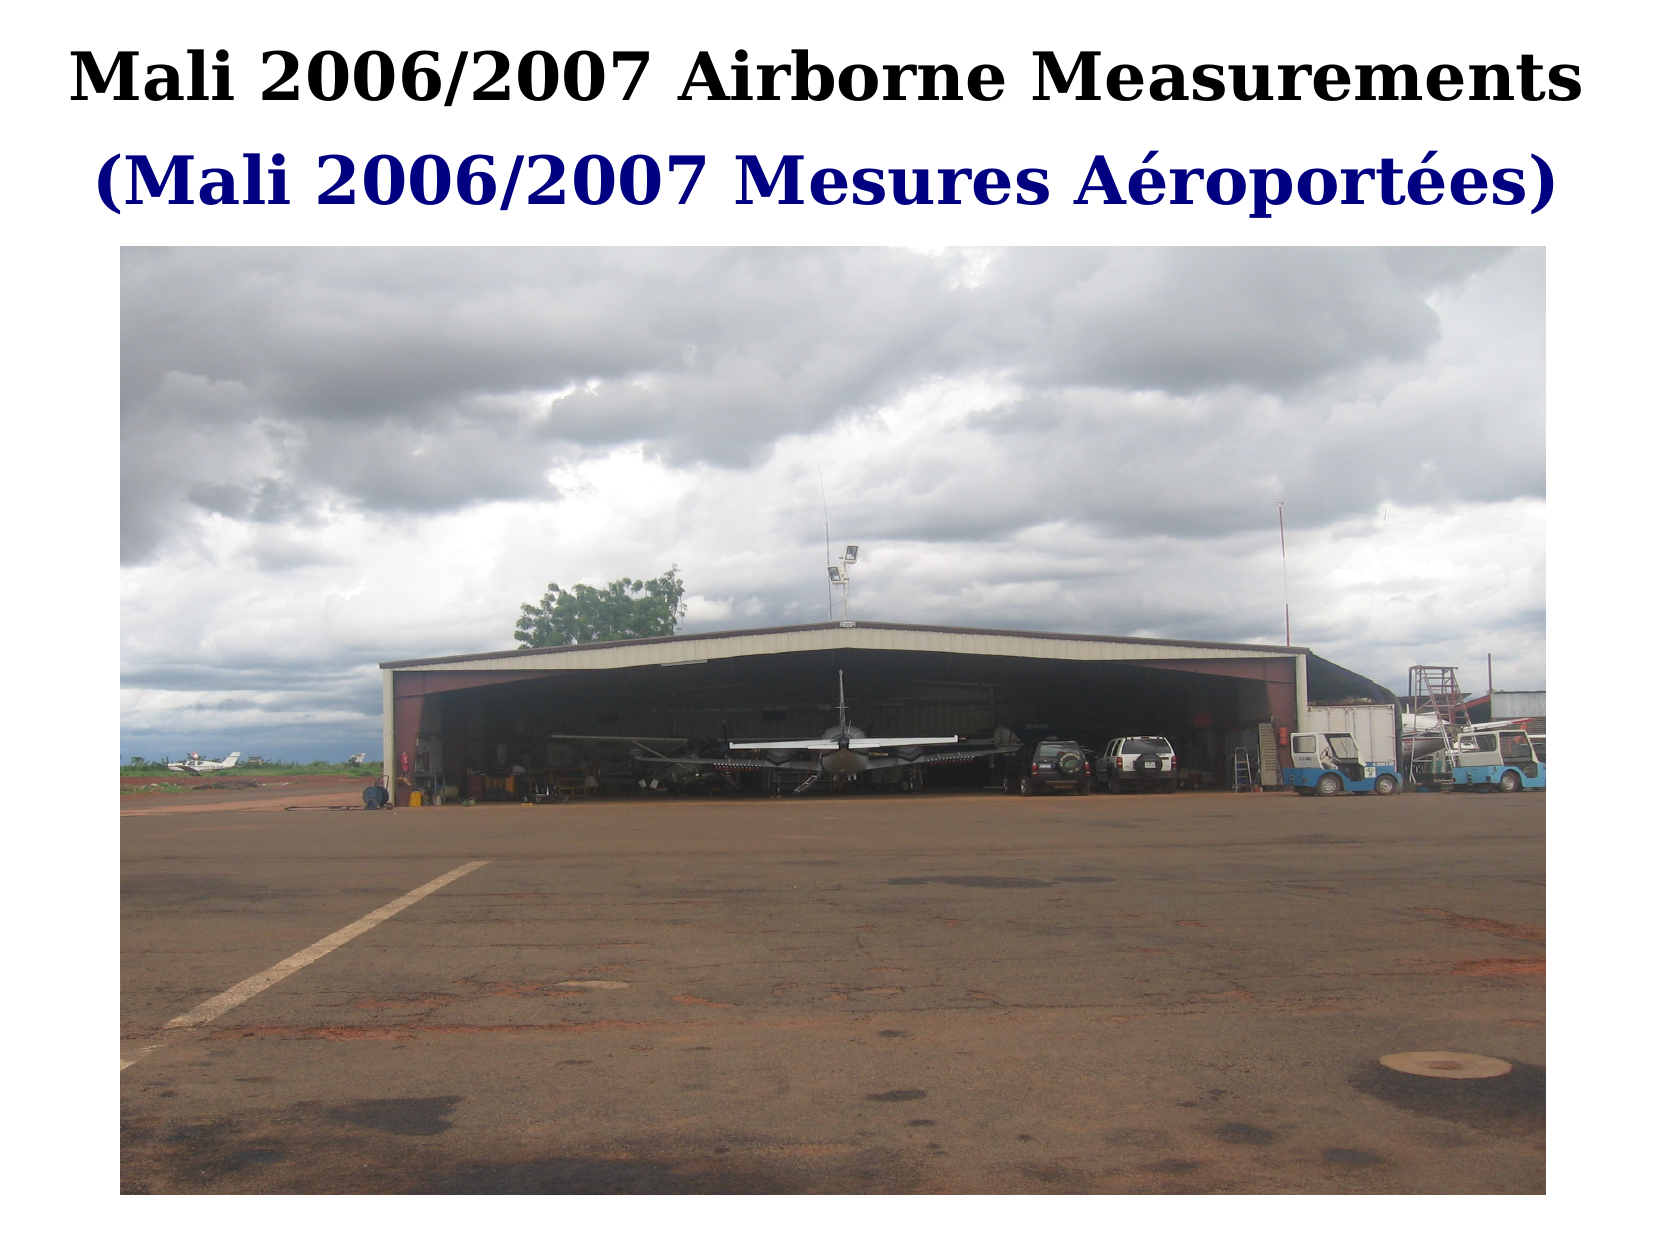

Mali 2006/2007 Airborne Measurements
(Mali 2006/2007 Mesures Aéroportées)‏